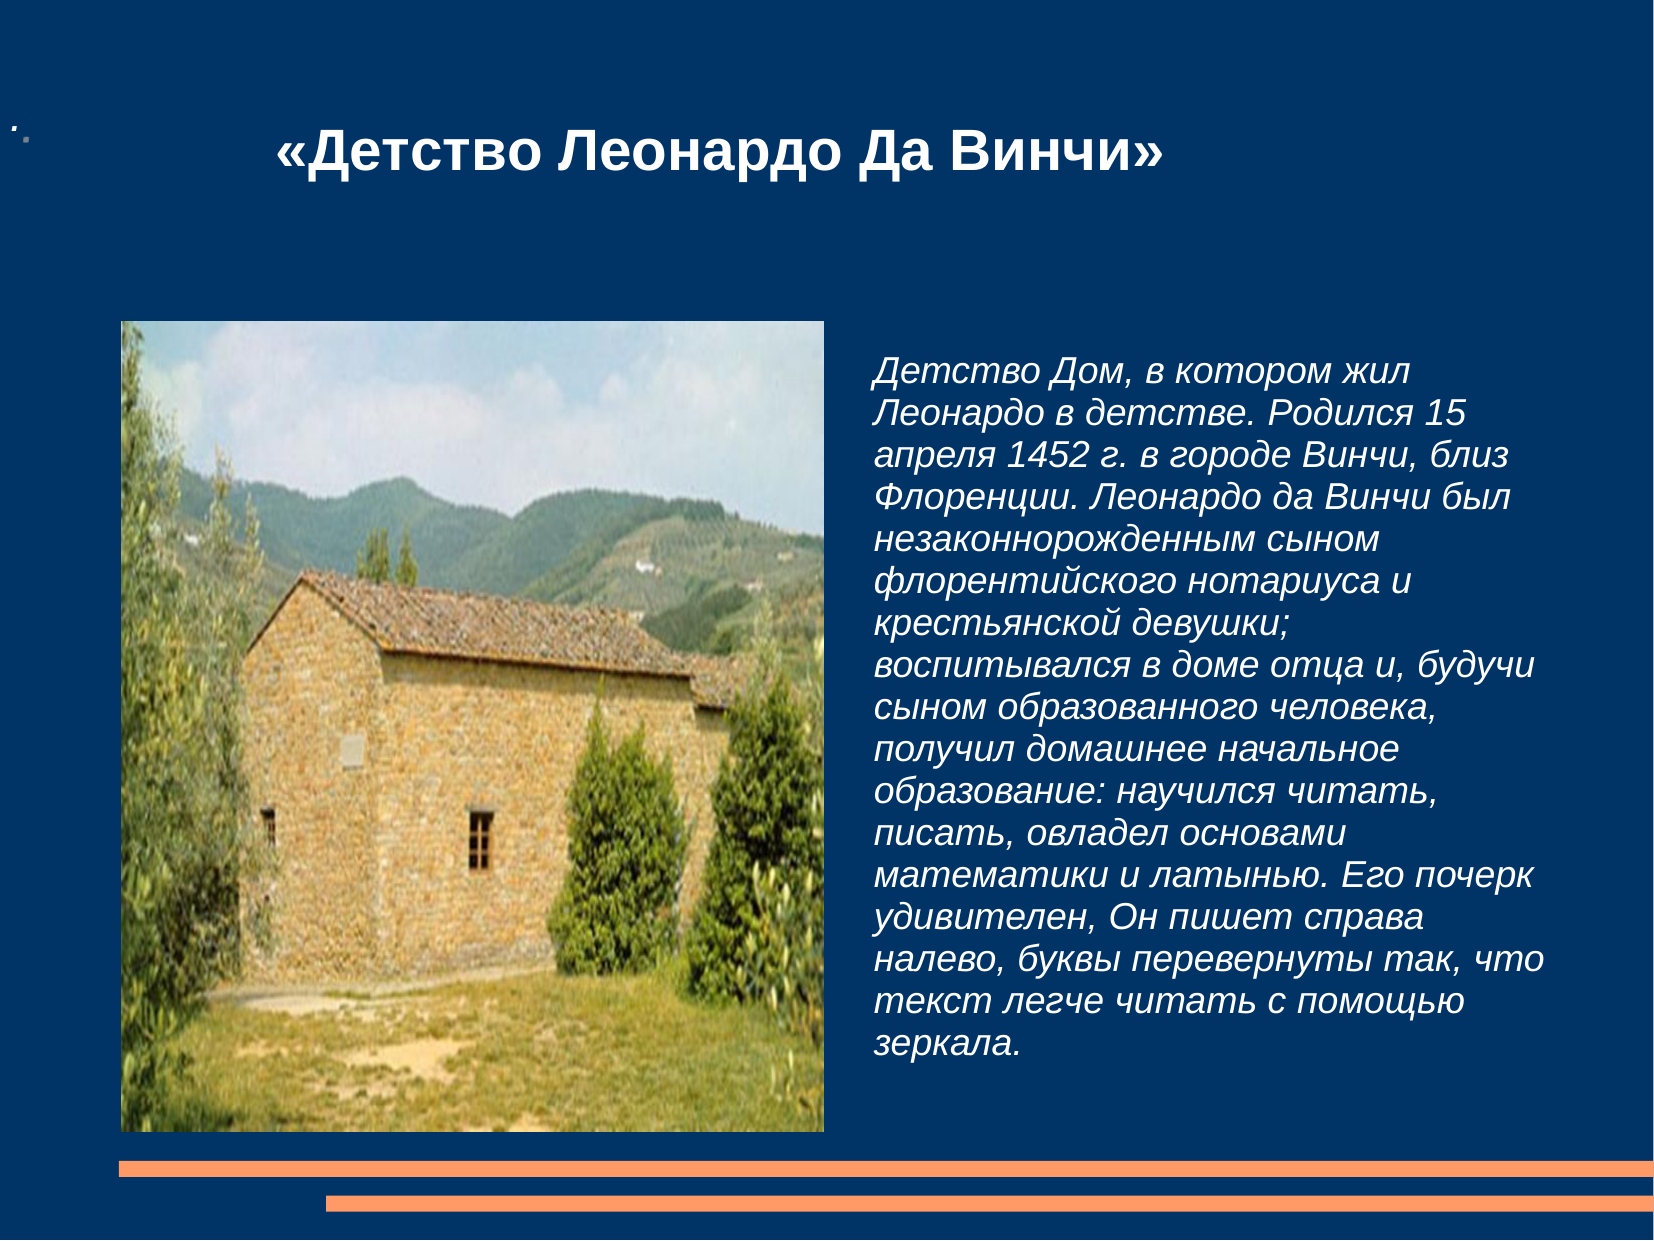

# «Детство Леонардо Да Винчи»
.
Детство Дом, в котором жил Леонардо в детстве. Родился 15 апреля 1452 г. в городе Винчи, близ Флоренции. Леонардо да Винчи был незаконнорожденным сыном флорентийского нотариуса и крестьянской девушки; воспитывался в доме отца и, будучи сыном образованного человека, получил домашнее начальное образование: научился читать, писать, овладел основами математики и латынью. Его почерк удивителен, Он пишет справа налево, буквы перевернуты так, что текст легче читать с помощью зеркала.